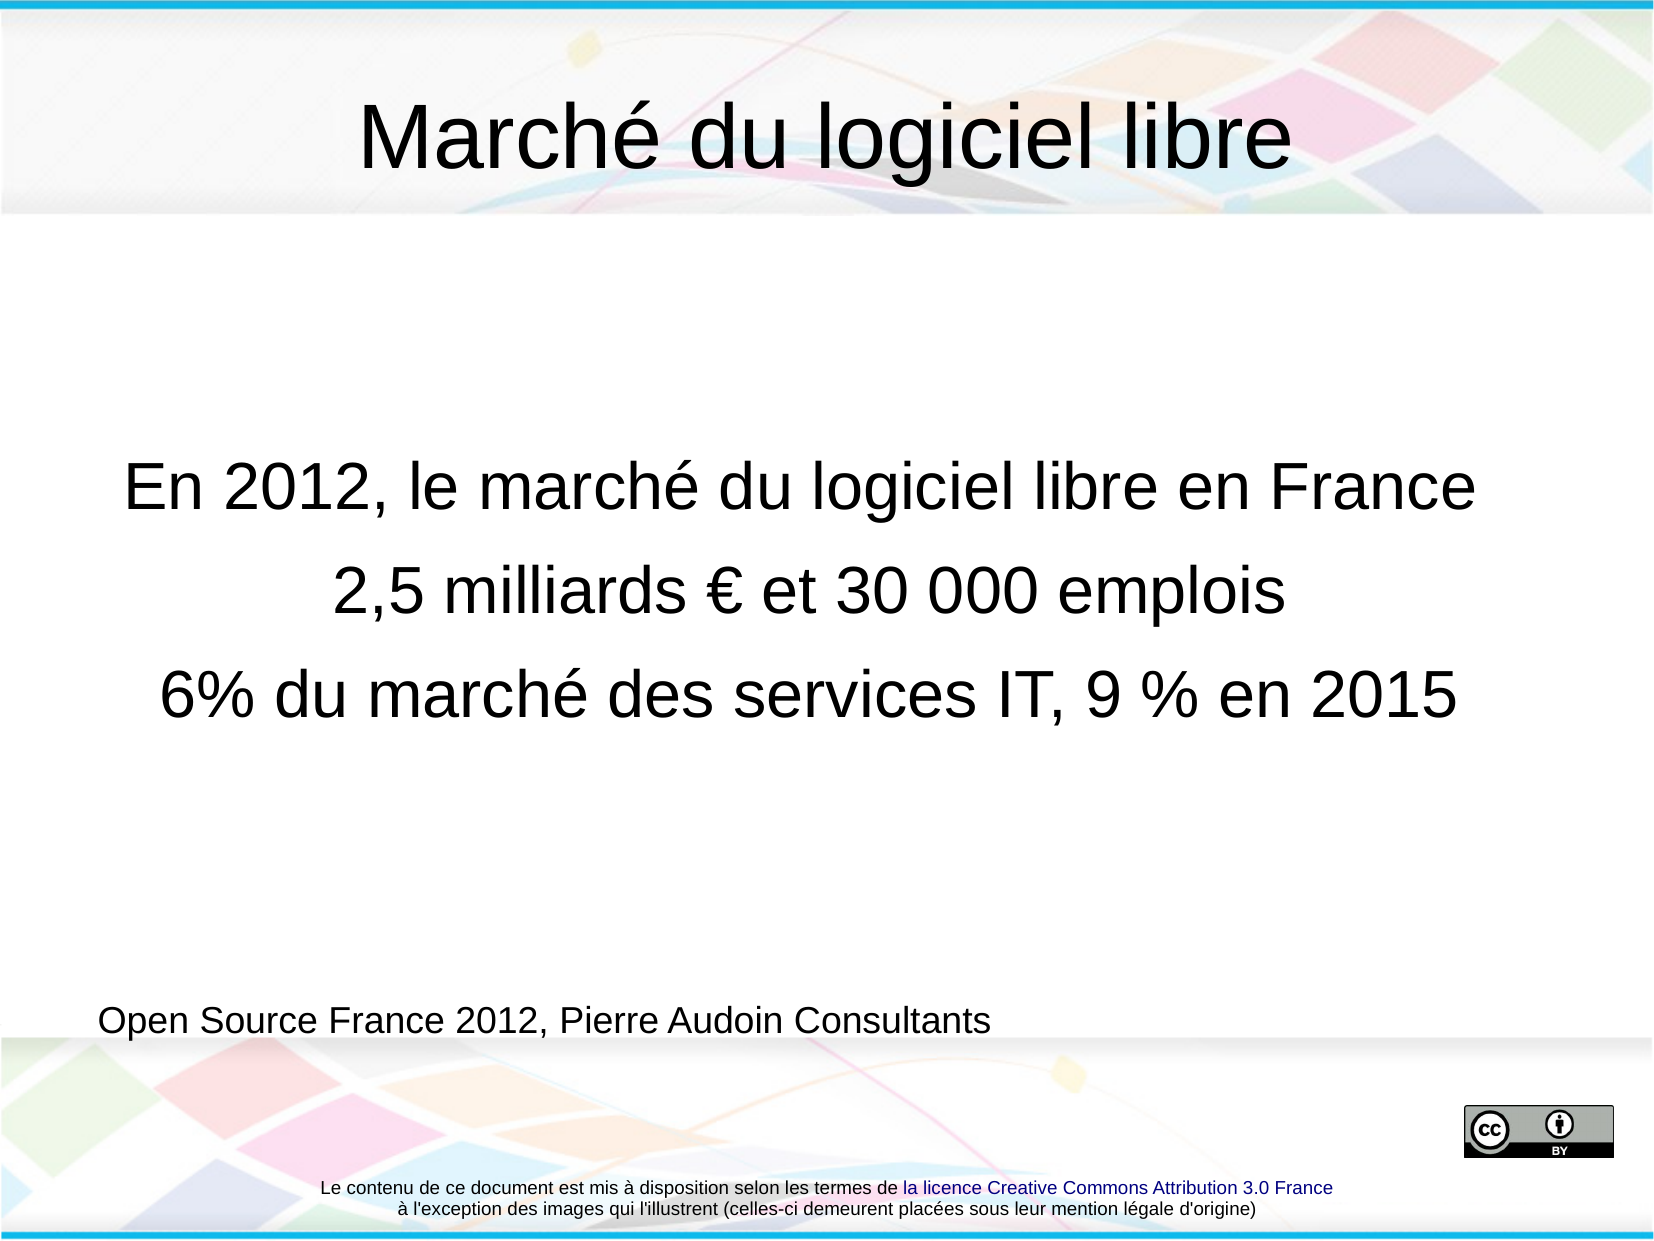

# Marché du logiciel libre
En 2012, le marché du logiciel libre en France
2,5 milliards € et 30 000 emplois
6% du marché des services IT, 9 % en 2015
Open Source France 2012, Pierre Audoin Consultants